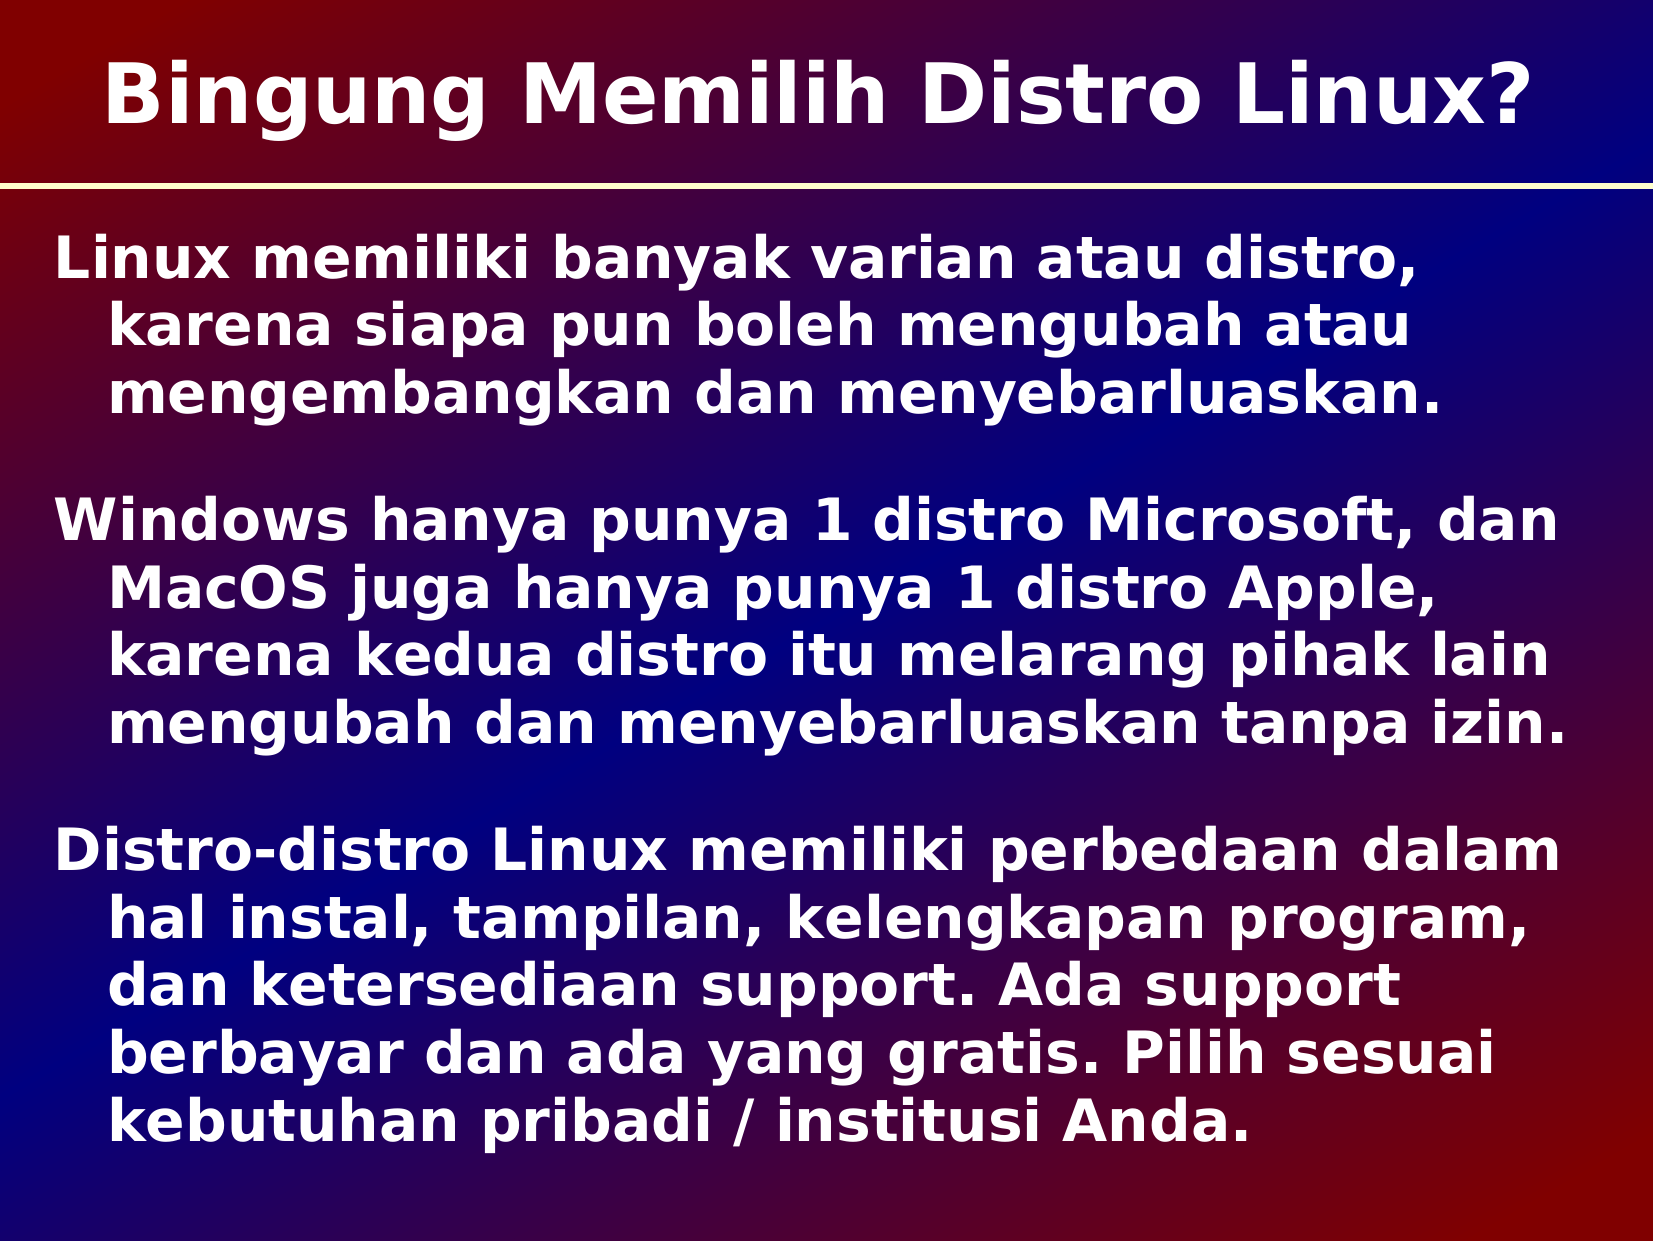

# Bingung Memilih Distro Linux?
Linux memiliki banyak varian atau distro, karena siapa pun boleh mengubah atau mengembangkan dan menyebarluaskan.
Windows hanya punya 1 distro Microsoft, dan MacOS juga hanya punya 1 distro Apple, karena kedua distro itu melarang pihak lain mengubah dan menyebarluaskan tanpa izin.
Distro-distro Linux memiliki perbedaan dalam hal instal, tampilan, kelengkapan program, dan ketersediaan support. Ada support berbayar dan ada yang gratis. Pilih sesuai kebutuhan pribadi / institusi Anda.